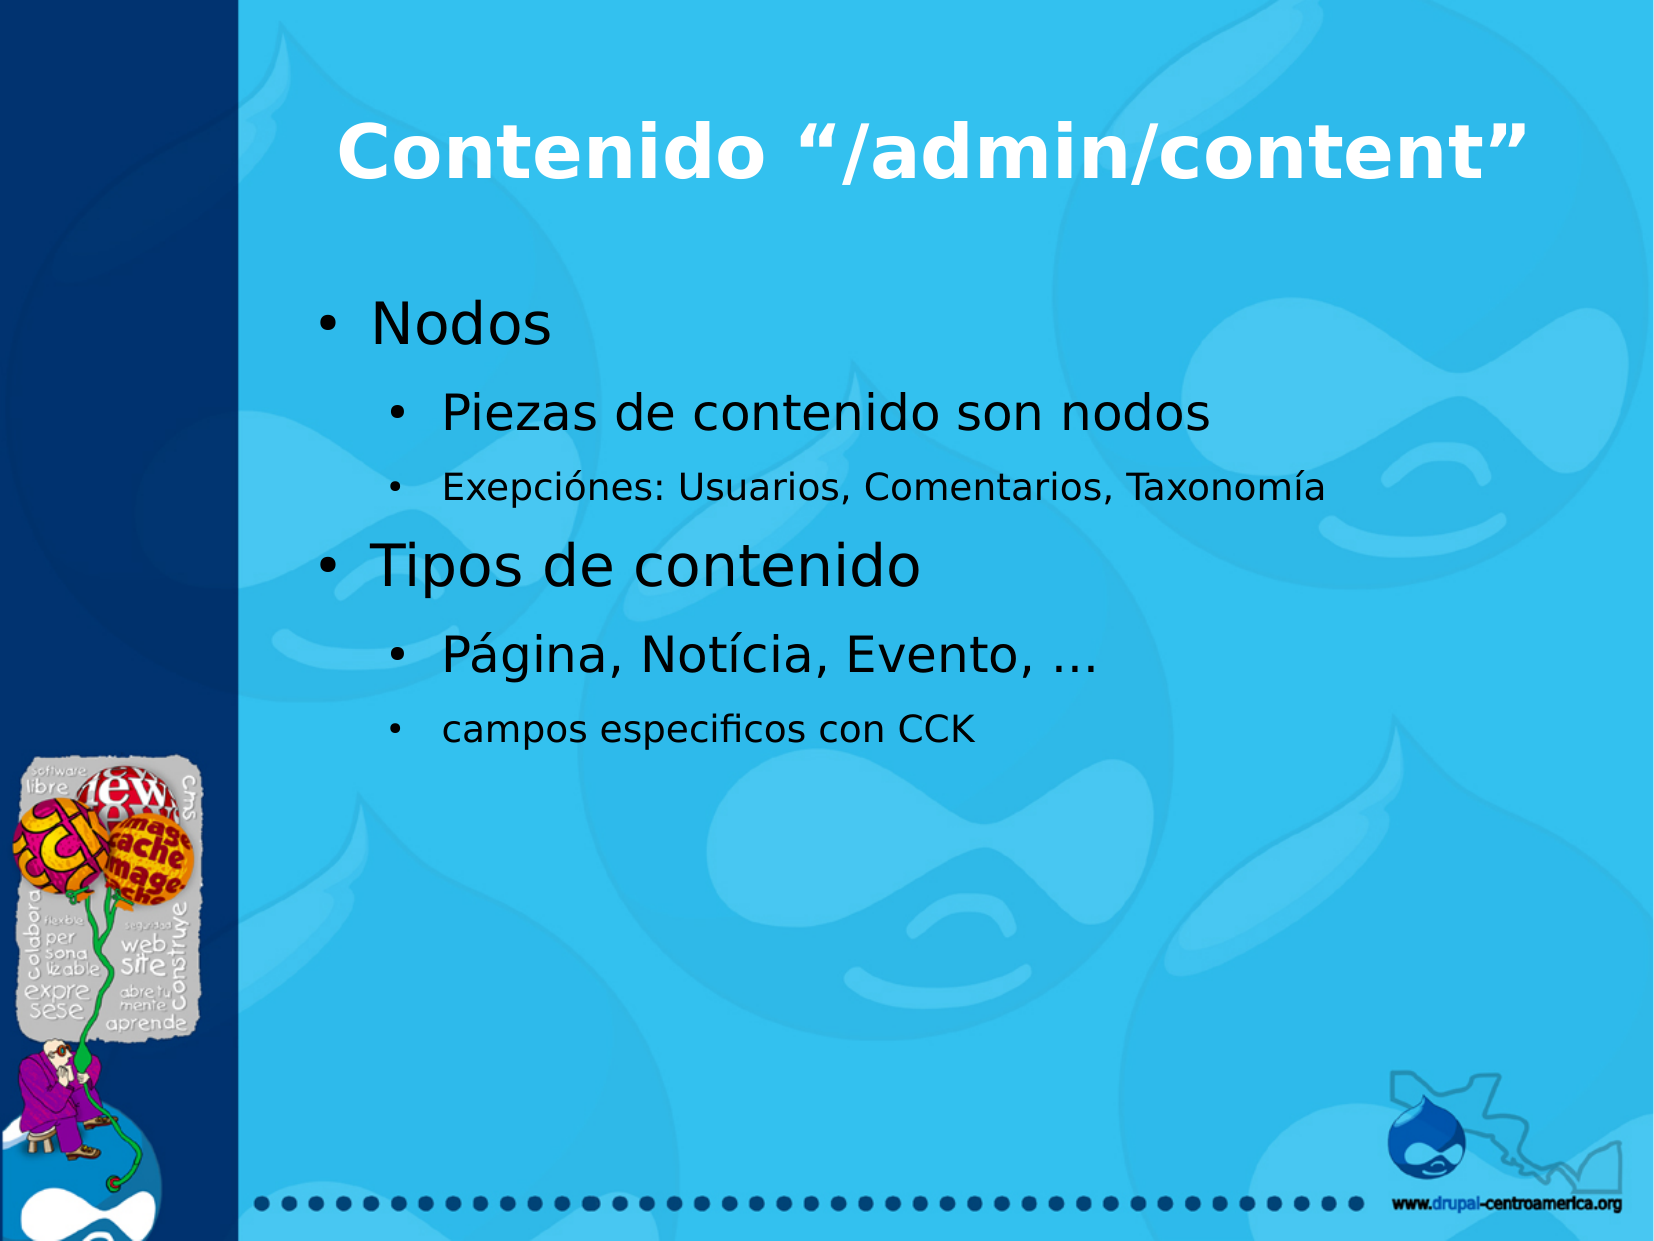

# Contenido “/admin/content”
Nodos
Piezas de contenido son nodos
Exepciónes: Usuarios, Comentarios, Taxonomía
Tipos de contenido
Página, Notícia, Evento, ...
campos especificos con CCK